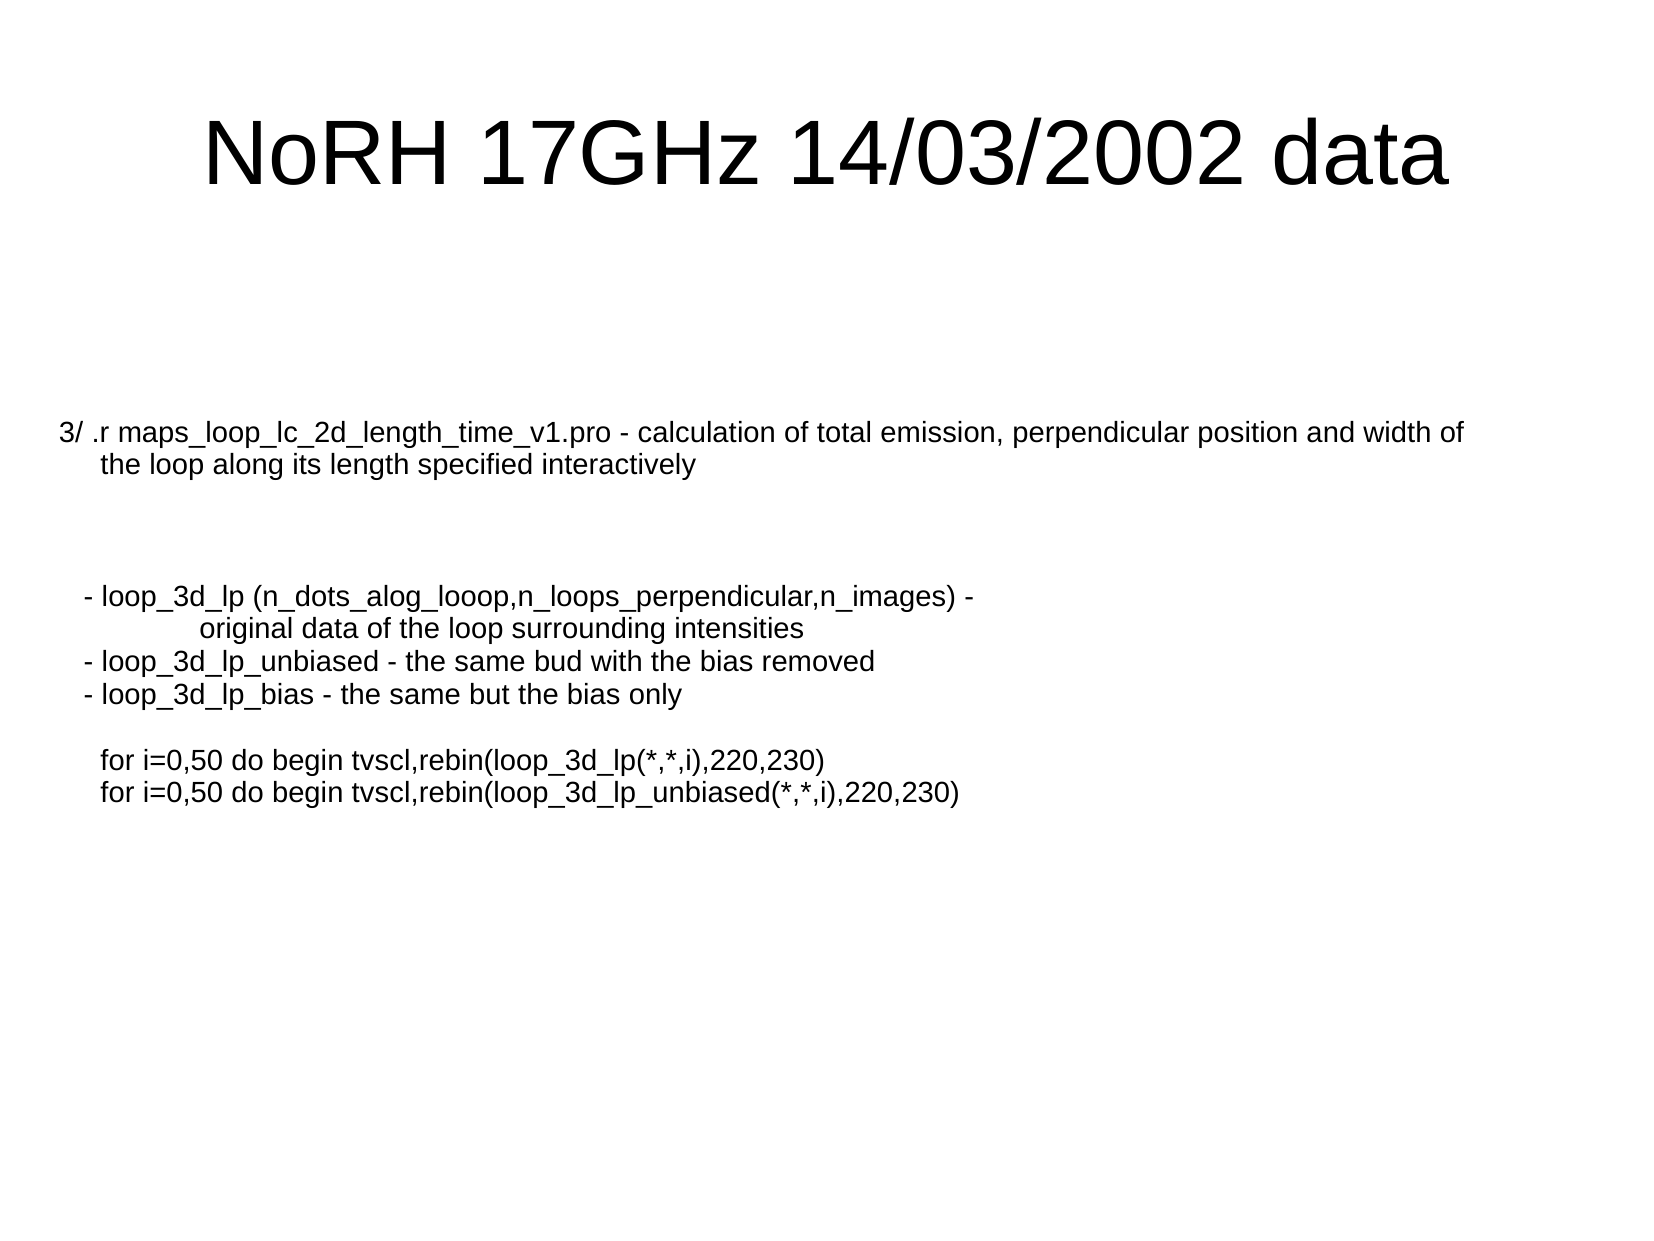

# NoRH 17GHz 14/03/2002 data
3/ .r maps_loop_lc_2d_length_time_v1.pro - calculation of total emission, perpendicular position and width of
 the loop along its length specified interactively
 - loop_3d_lp (n_dots_alog_looop,n_loops_perpendicular,n_images) -
 original data of the loop surrounding intensities
 - loop_3d_lp_unbiased - the same bud with the bias removed
 - loop_3d_lp_bias - the same but the bias only
 for i=0,50 do begin tvscl,rebin(loop_3d_lp(*,*,i),220,230)
 for i=0,50 do begin tvscl,rebin(loop_3d_lp_unbiased(*,*,i),220,230)